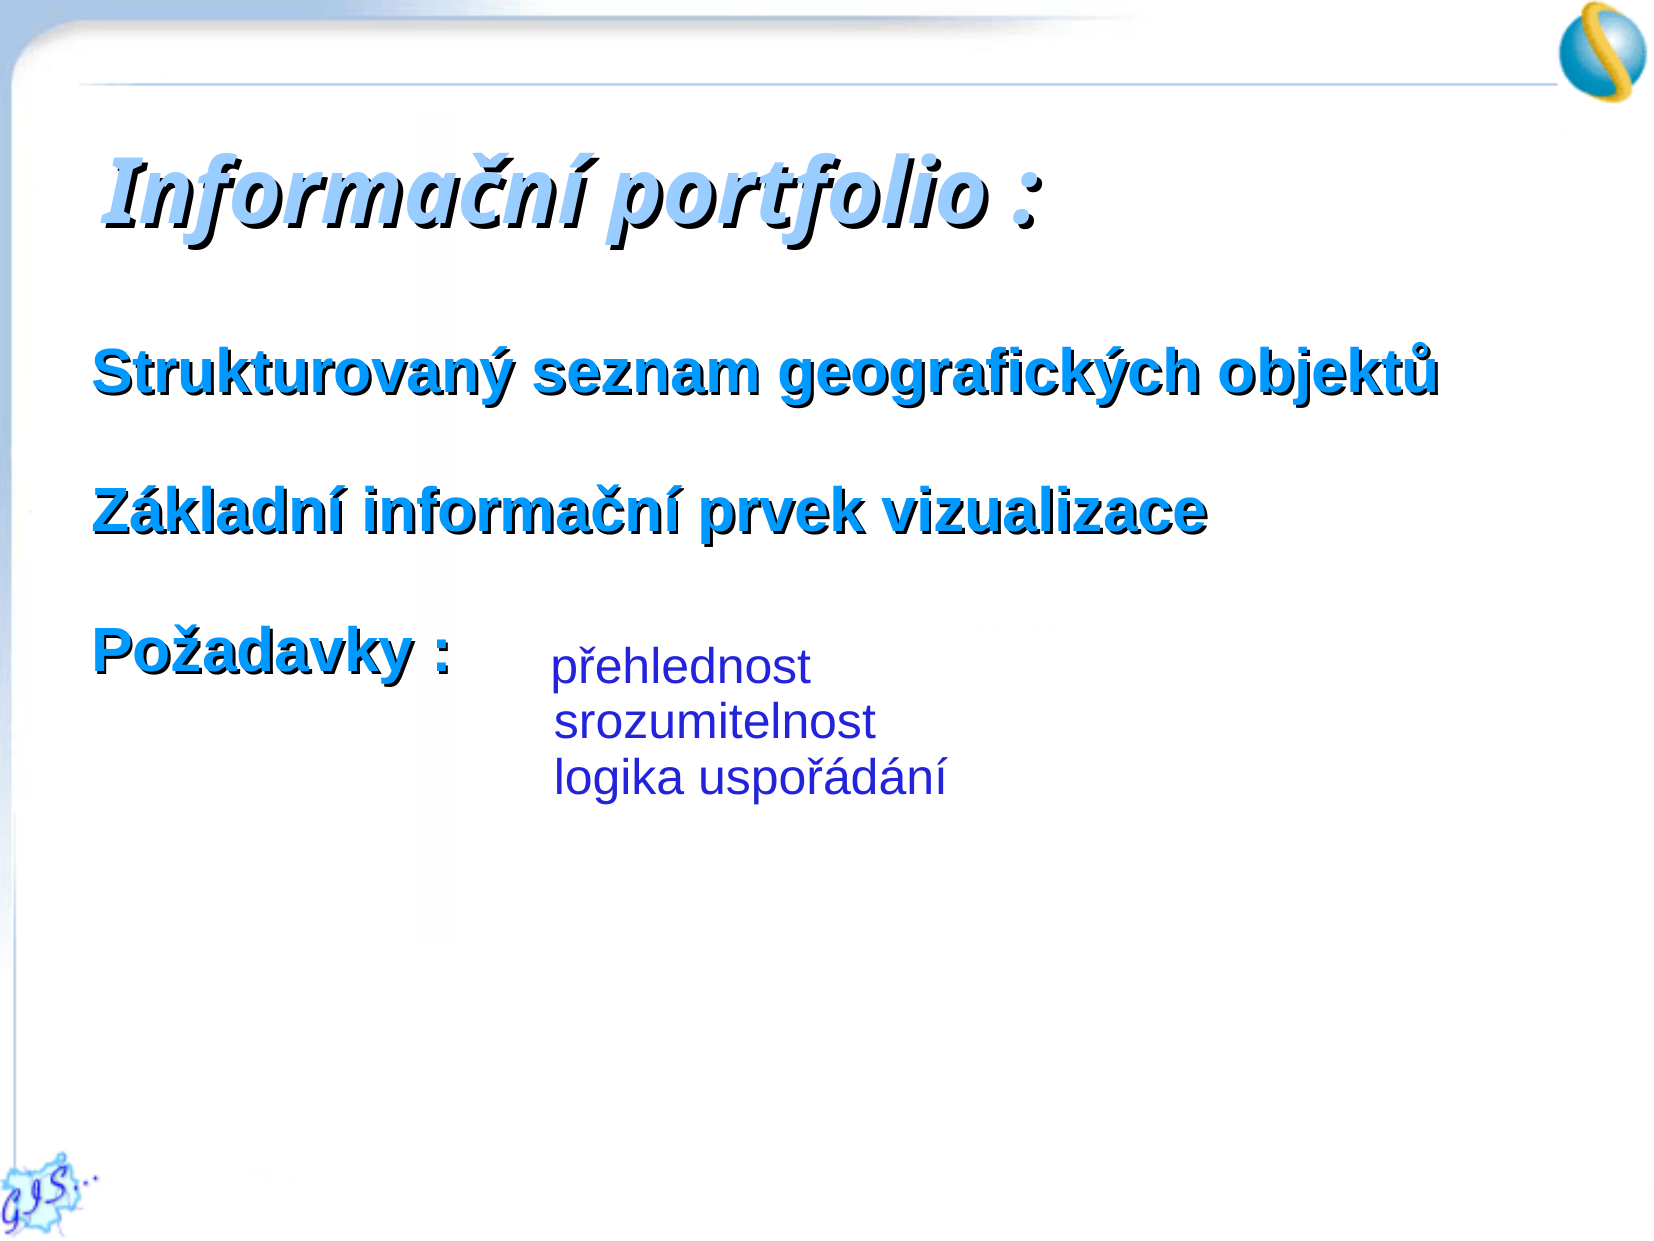

Informační portfolio :
 Strukturovaný seznam geografických objektů
 Základní informační prvek vizualizace
 Požadavky :
 přehlednost
 srozumitelnost
 logika uspořádání